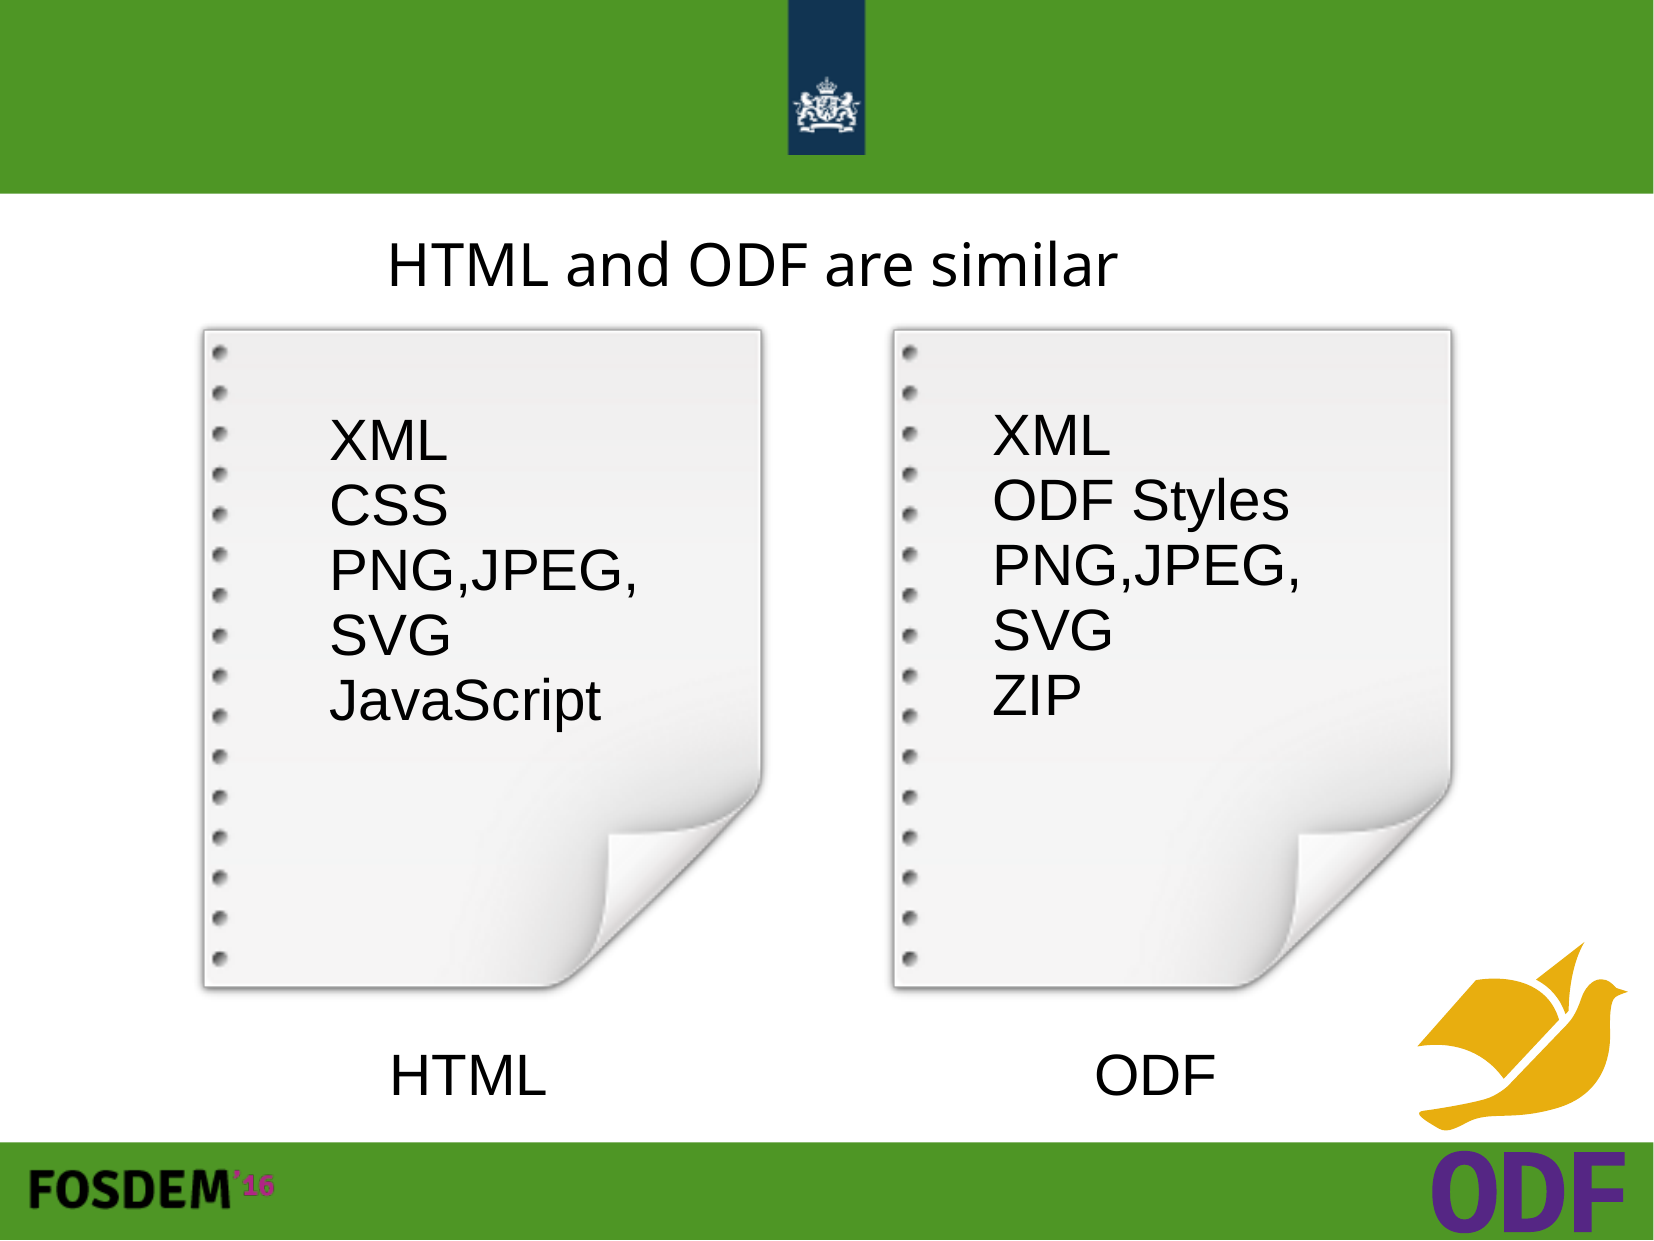

# HTML and ODF are similar
XML
ODF Styles
PNG,JPEG,
SVG
ZIP
XML
CSS
PNG,JPEG,
SVG
JavaScript
HTML
ODF